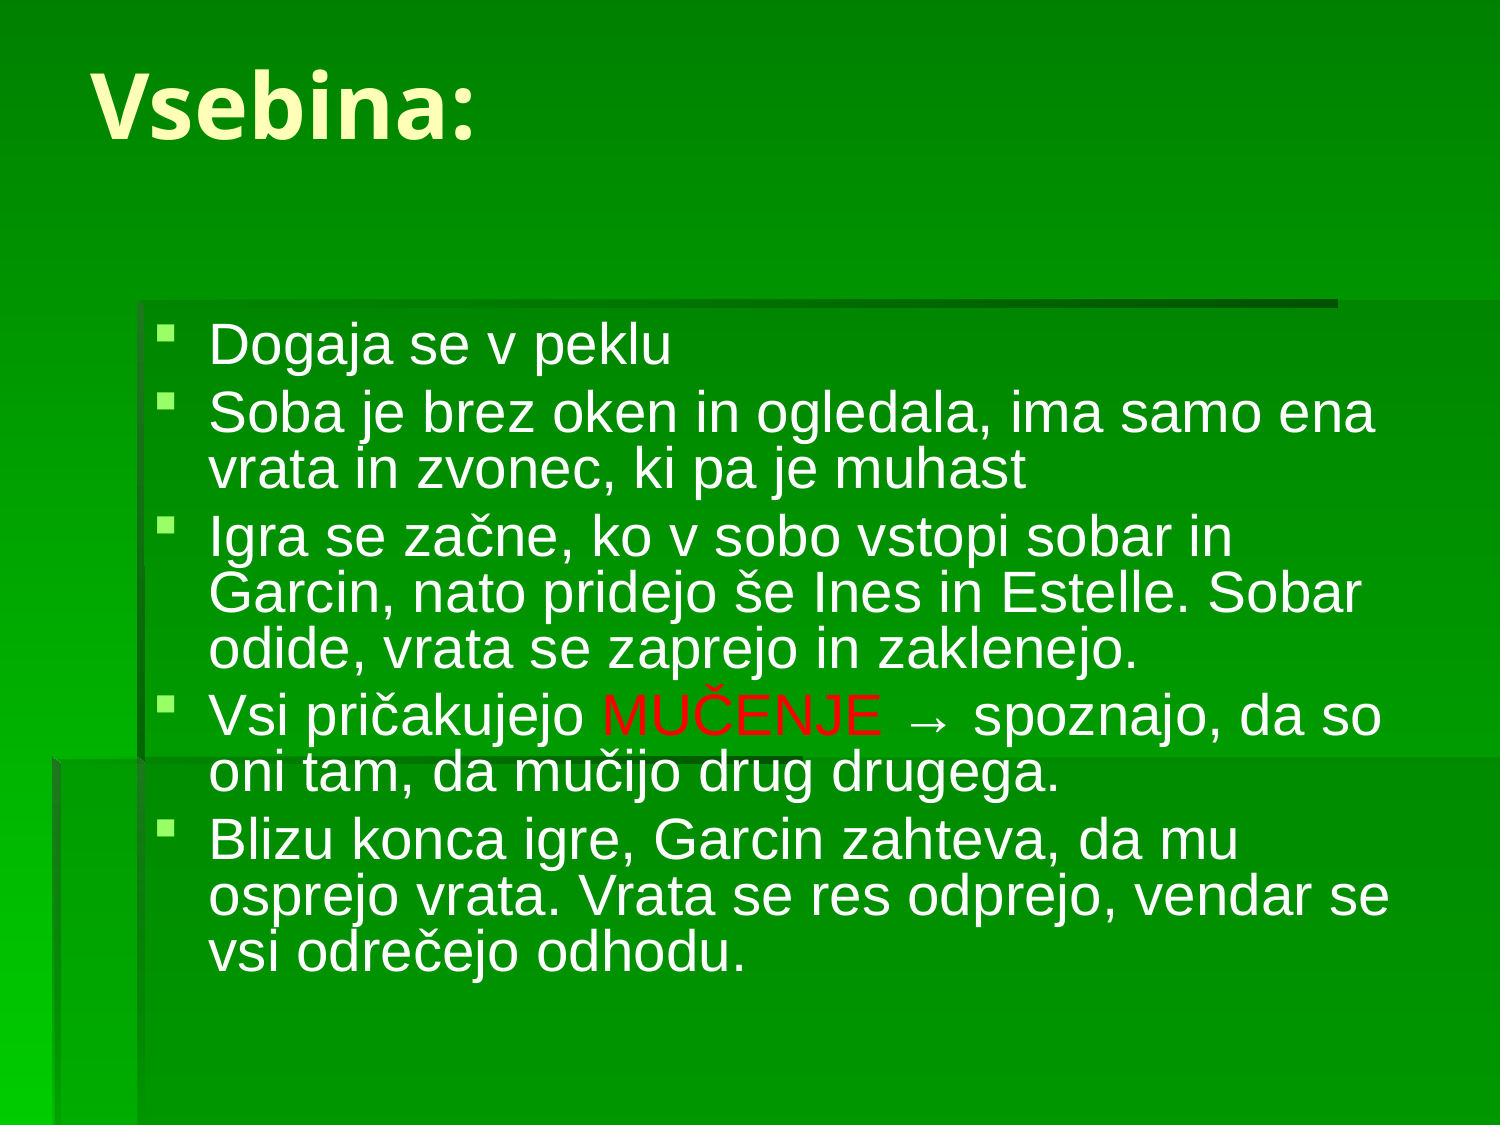

# Vsebina:
Dogaja se v peklu
Soba je brez oken in ogledala, ima samo ena vrata in zvonec, ki pa je muhast
Igra se začne, ko v sobo vstopi sobar in Garcin, nato pridejo še Ines in Estelle. Sobar odide, vrata se zaprejo in zaklenejo.
Vsi pričakujejo MUČENJE → spoznajo, da so oni tam, da mučijo drug drugega.
Blizu konca igre, Garcin zahteva, da mu osprejo vrata. Vrata se res odprejo, vendar se vsi odrečejo odhodu.